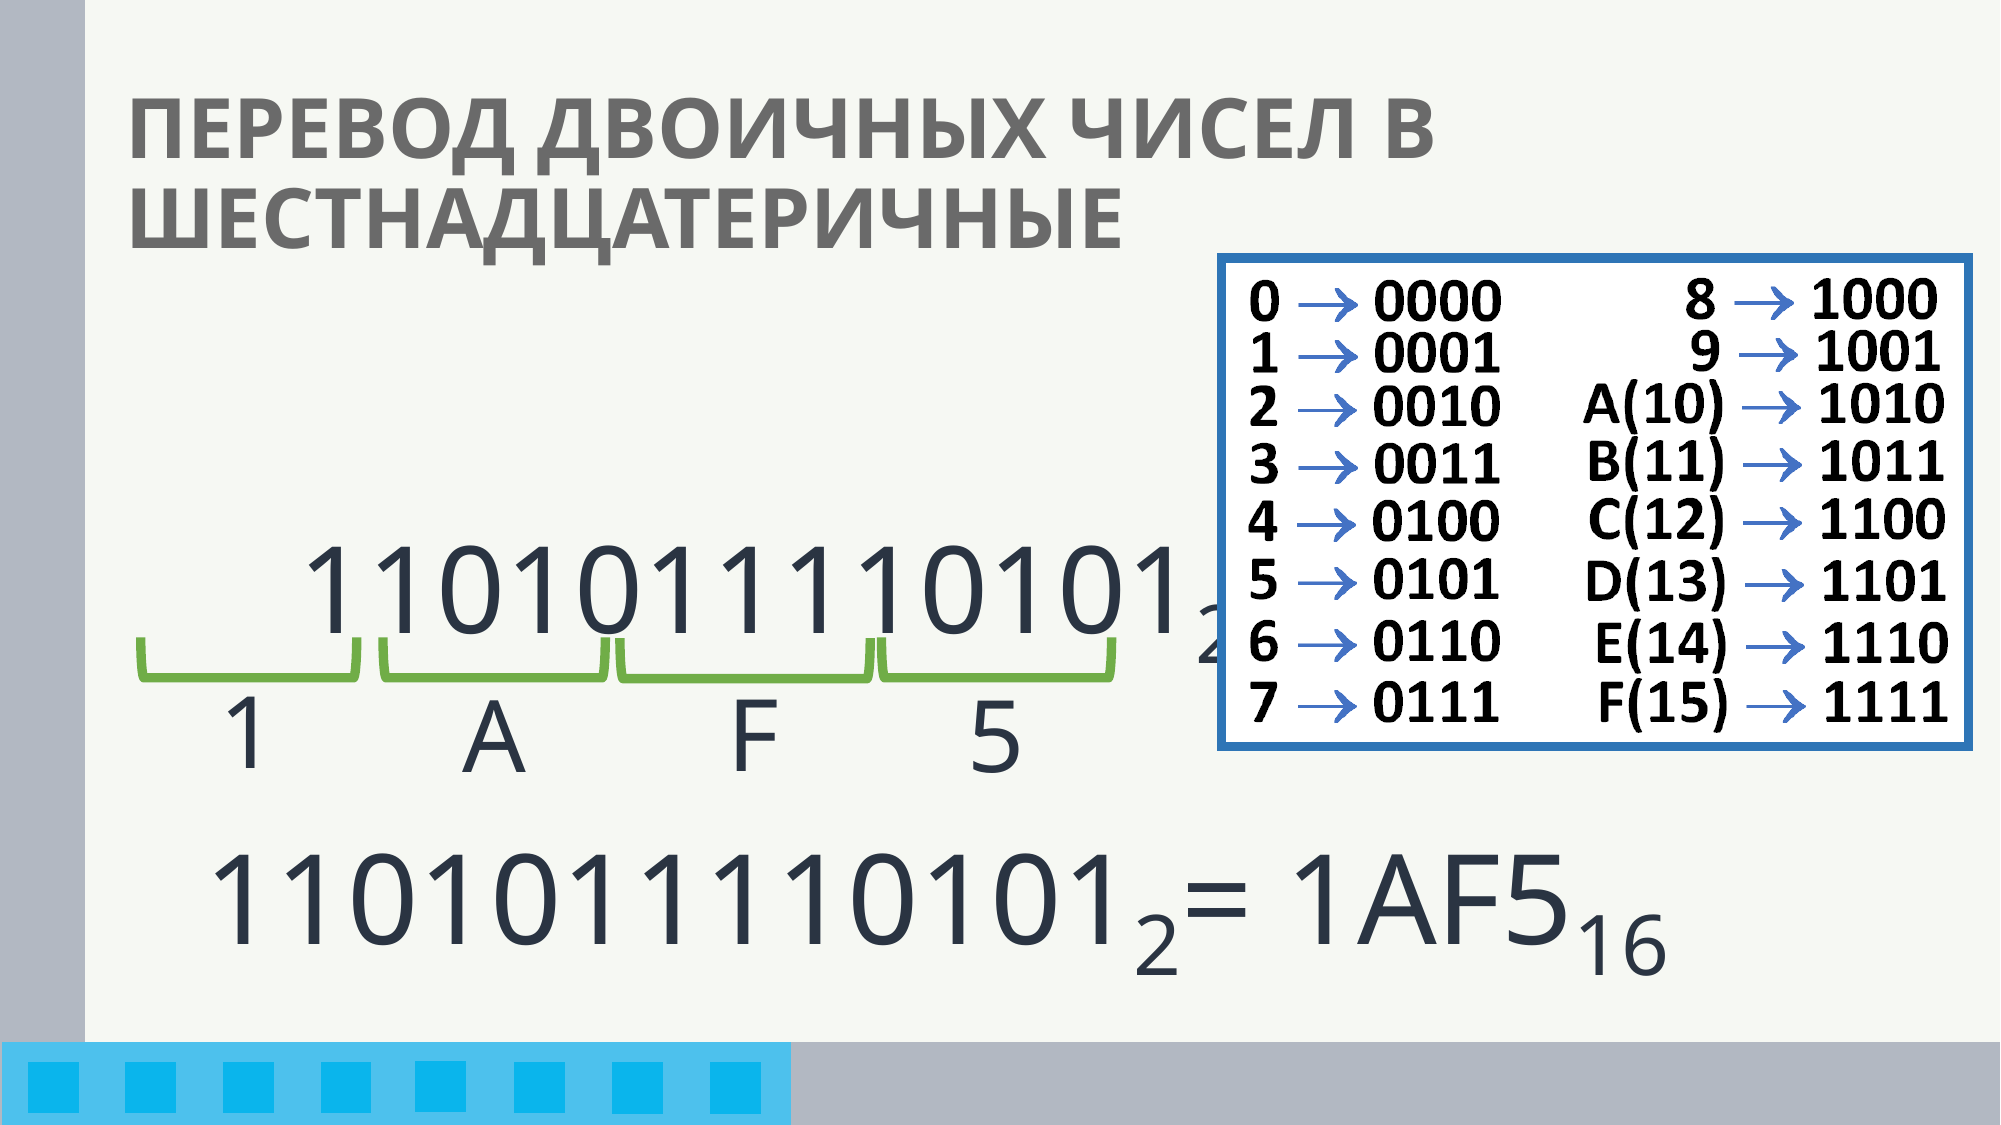

# ПЕРЕВОД ДВОИЧНЫХ ЧИСЕЛ В ШЕСТНАДЦАТЕРИЧНЫЕ
11010111101012
1
F
A
5
11010111101012= 1AF516